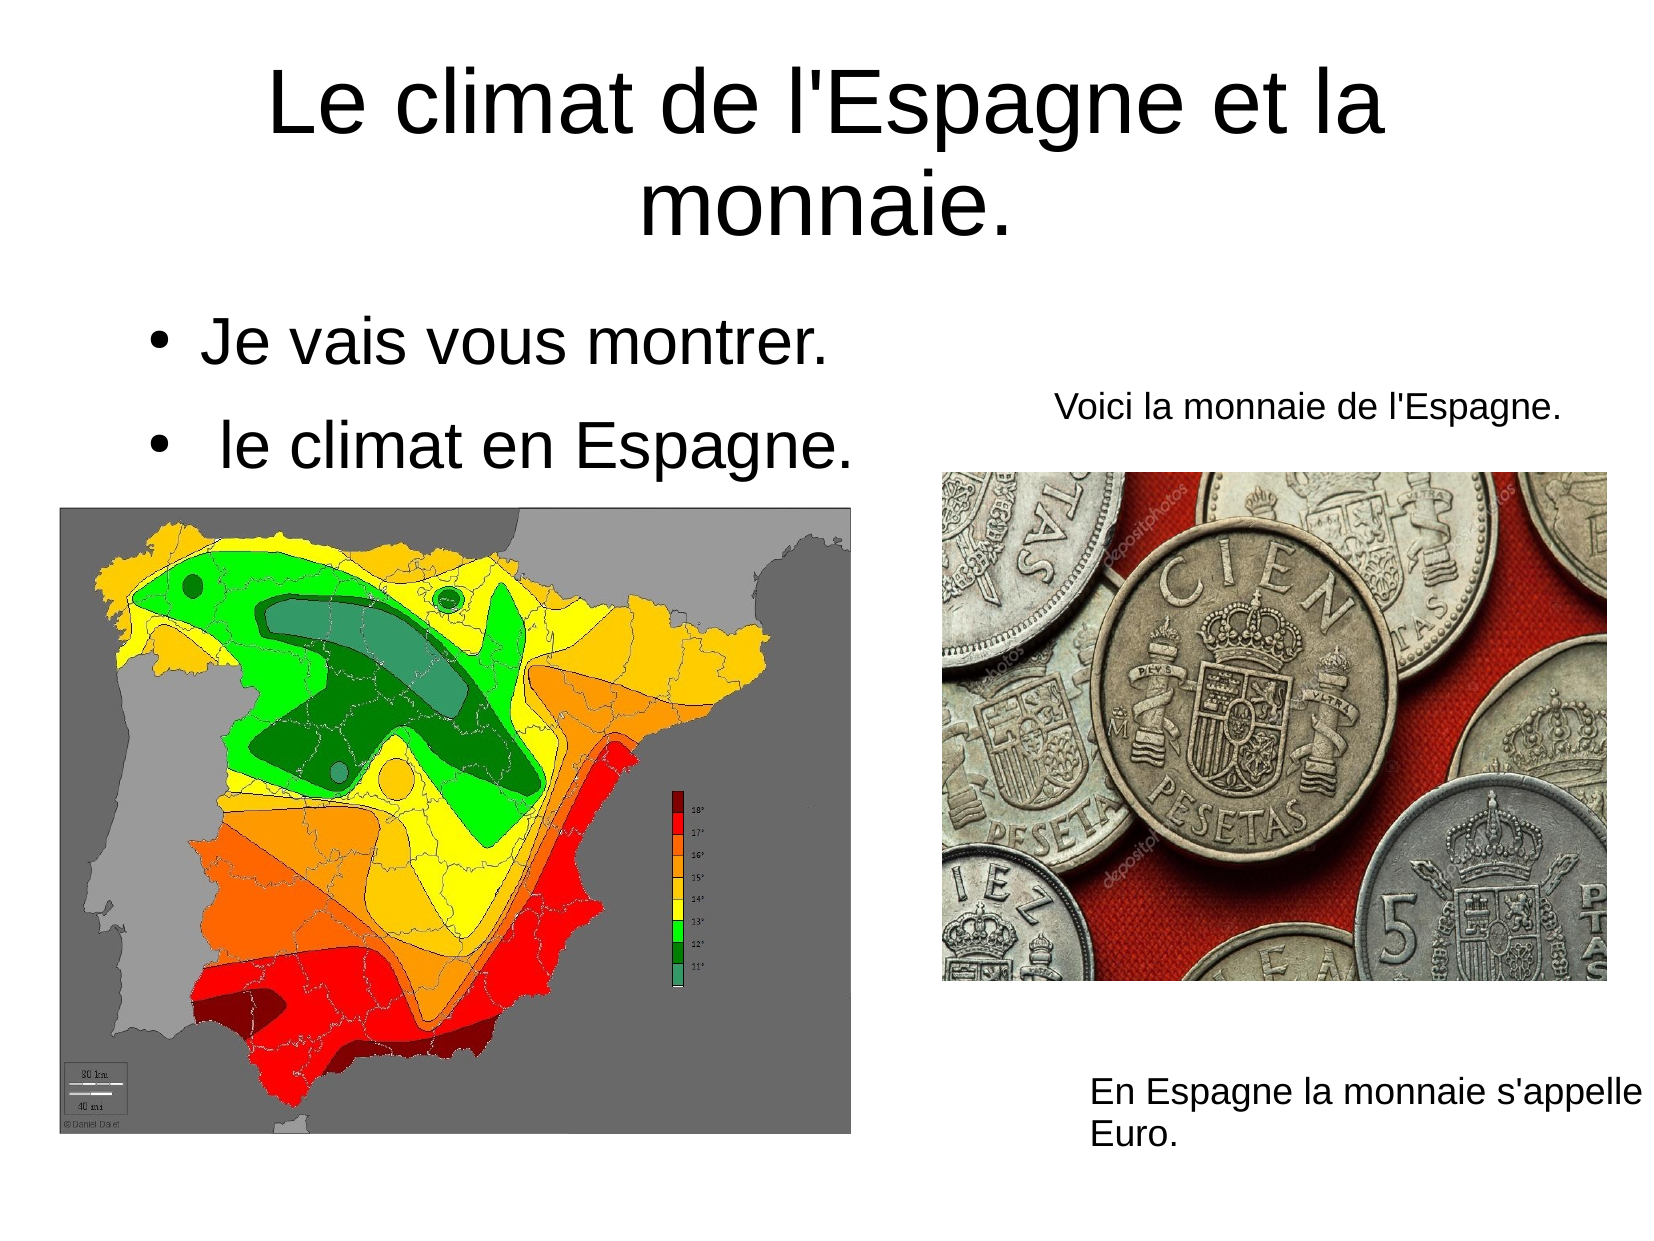

# Le climat de l'Espagne et la monnaie.
Je vais vous montrer.
 le climat en Espagne.
Voici la monnaie de l'Espagne.
En Espagne la monnaie s'appelle
Euro.